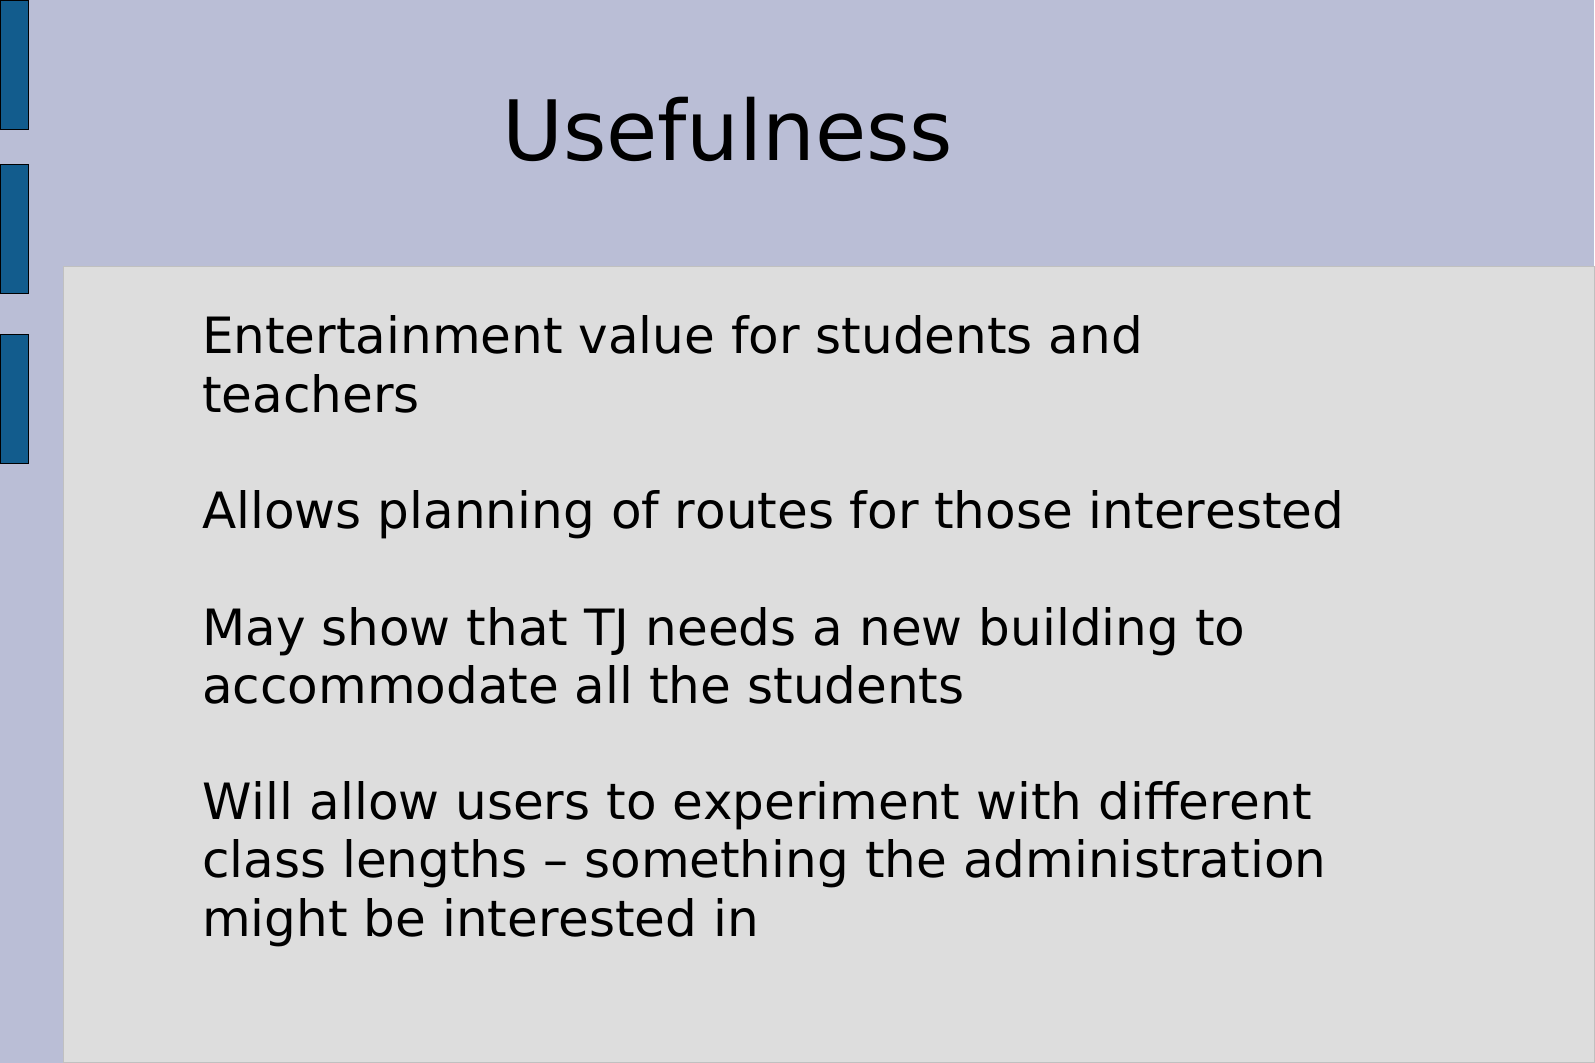

Usefulness
Entertainment value for students and teachers
Allows planning of routes for those interested
May show that TJ needs a new building to accommodate all the students
Will allow users to experiment with different class lengths – something the administration might be interested in